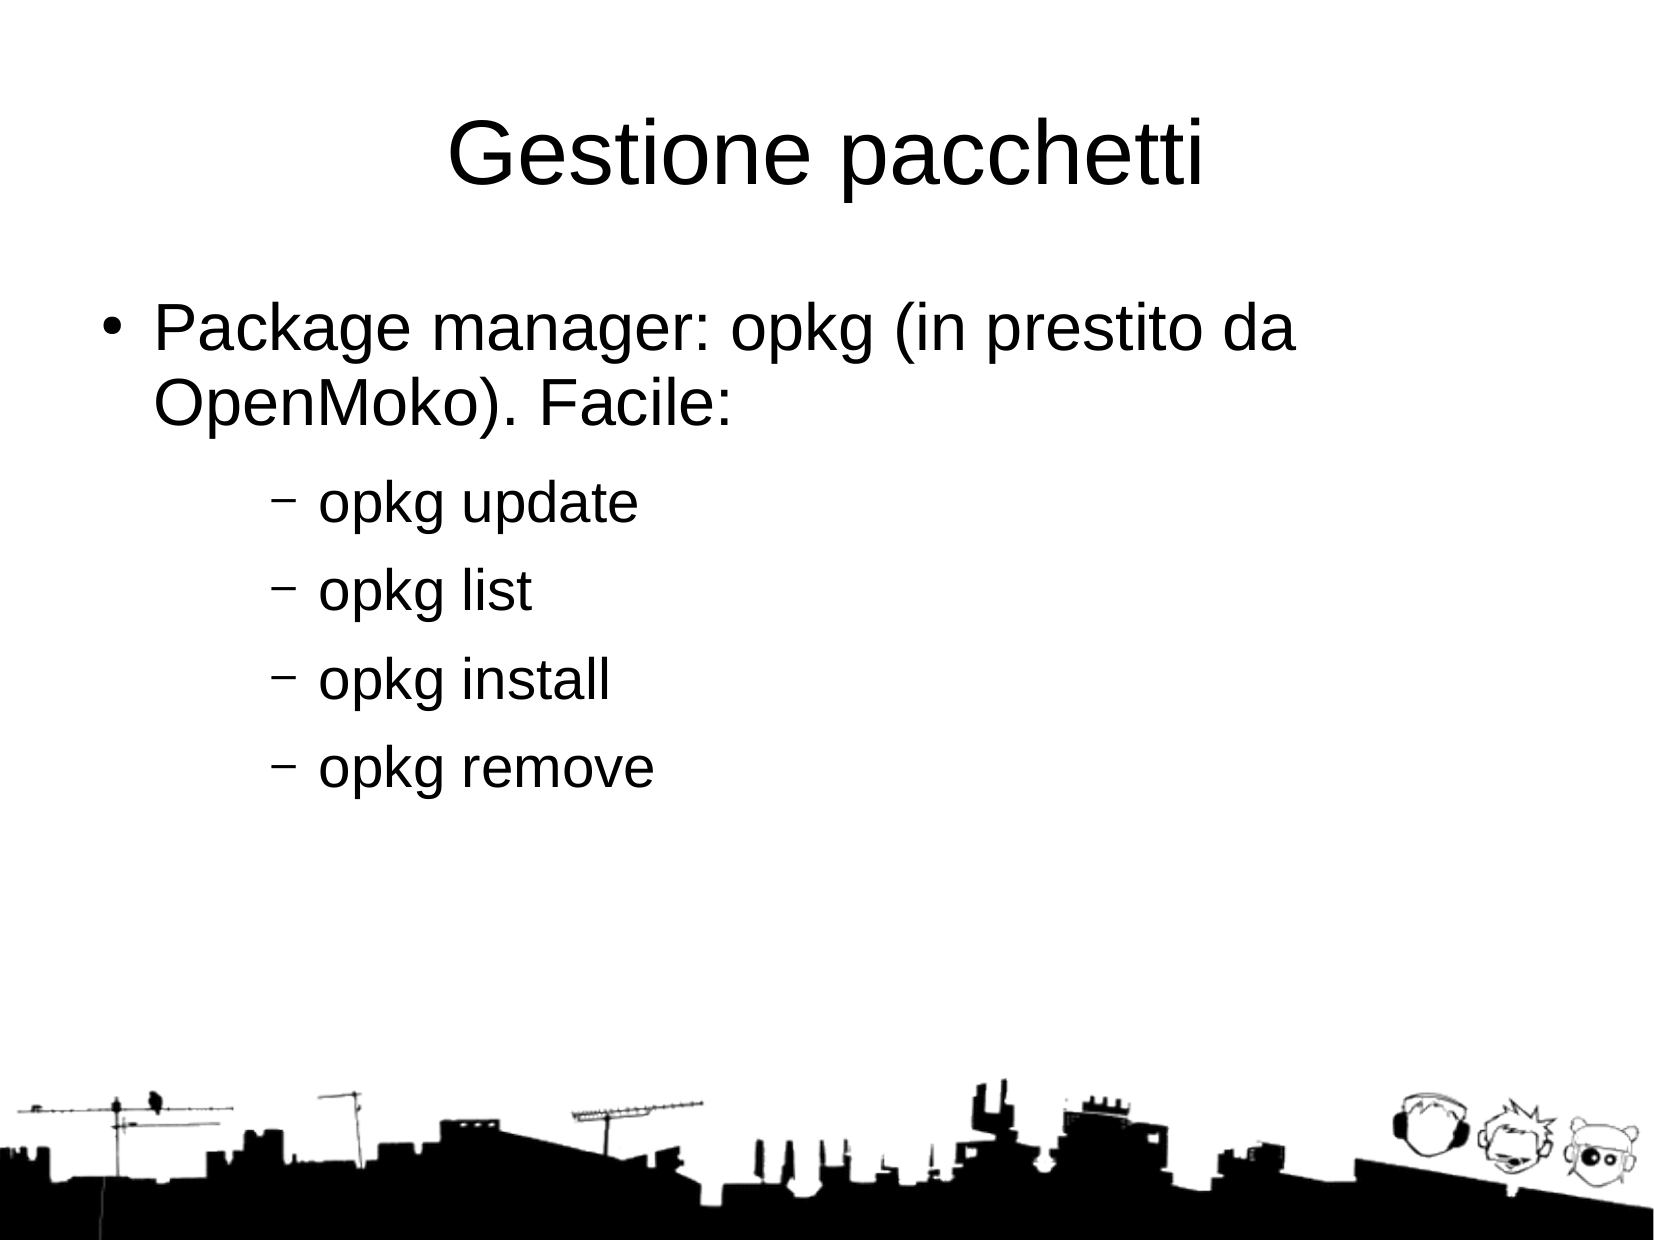

# Gestione pacchetti
Package manager: opkg (in prestito da OpenMoko). Facile:
opkg update
opkg list
opkg install
opkg remove